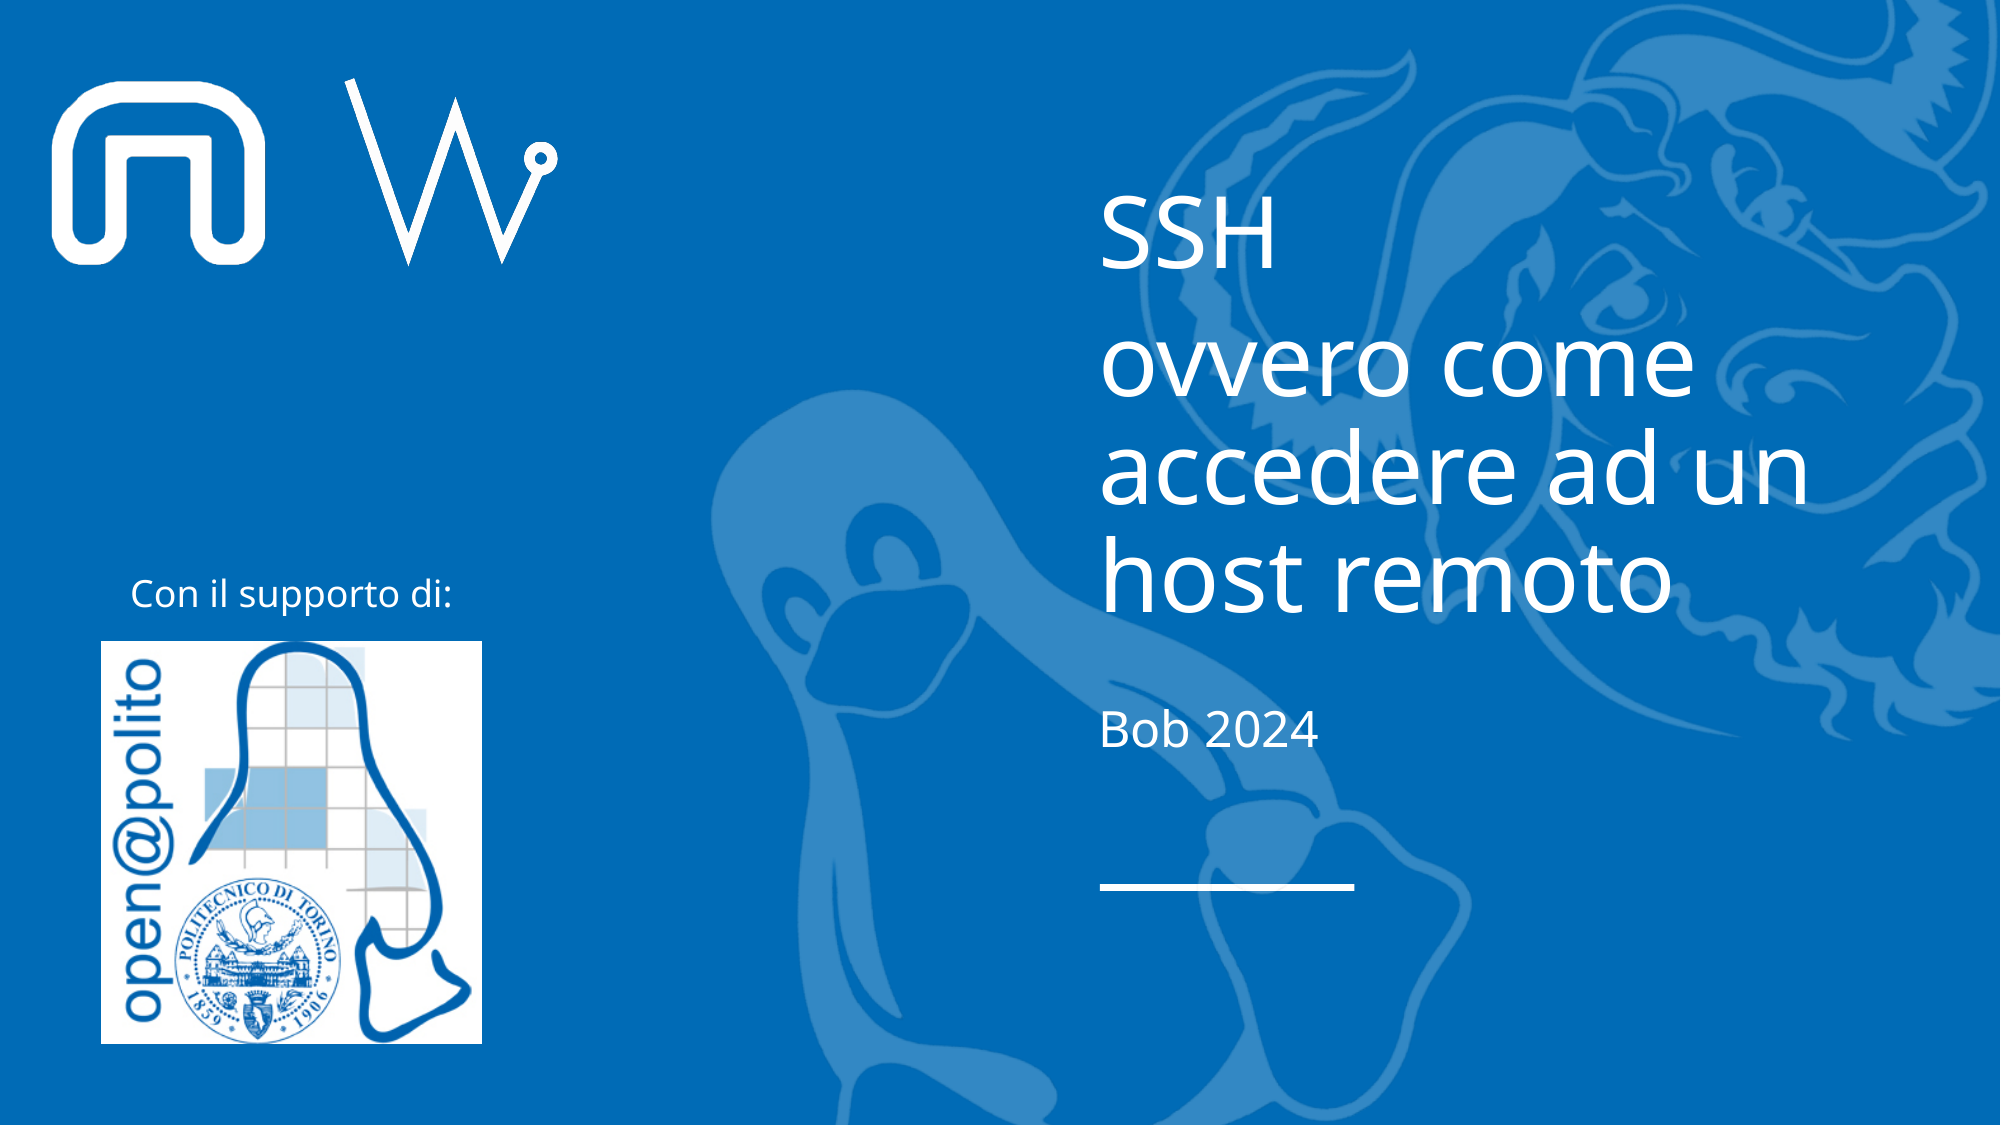

SSH
ovvero come accedere ad un host remoto
# Bob 2024